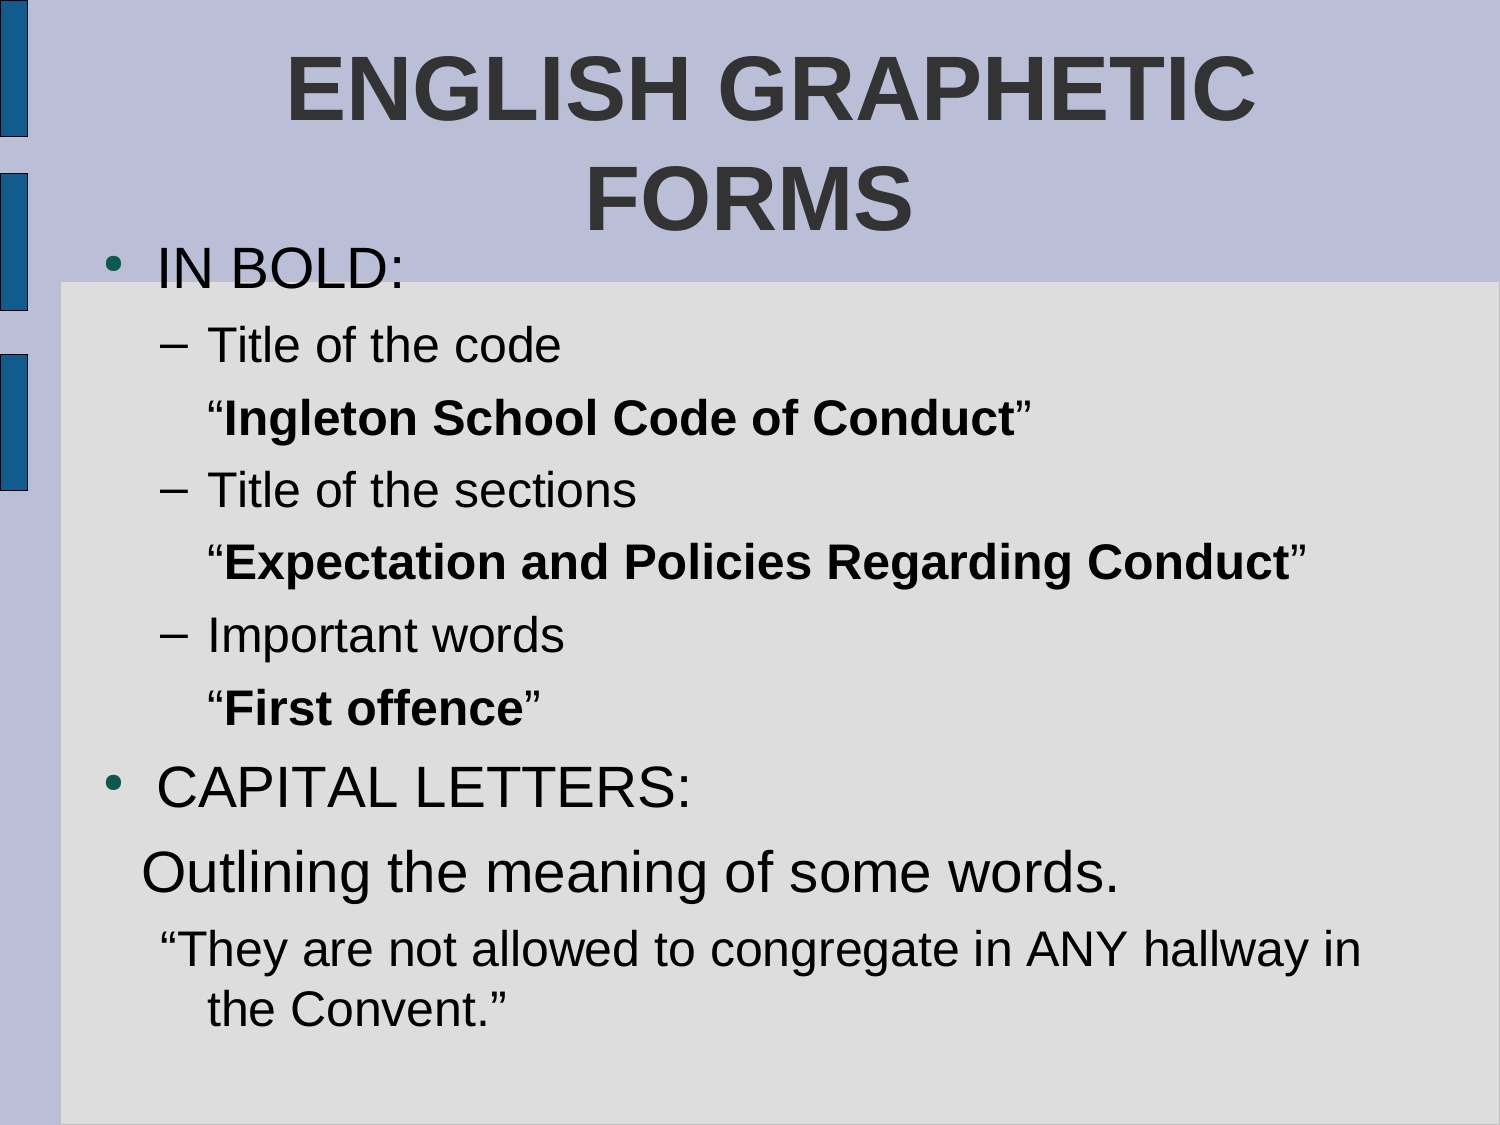

# ENGLISH GRAPHETIC FORMS
IN BOLD:
Title of the code
	“Ingleton School Code of Conduct”
Title of the sections
	“Expectation and Policies Regarding Conduct”
Important words
	“First offence”
CAPITAL LETTERS:
	Outlining the meaning of some words.
“They are not allowed to congregate in ANY hallway in the Convent.”